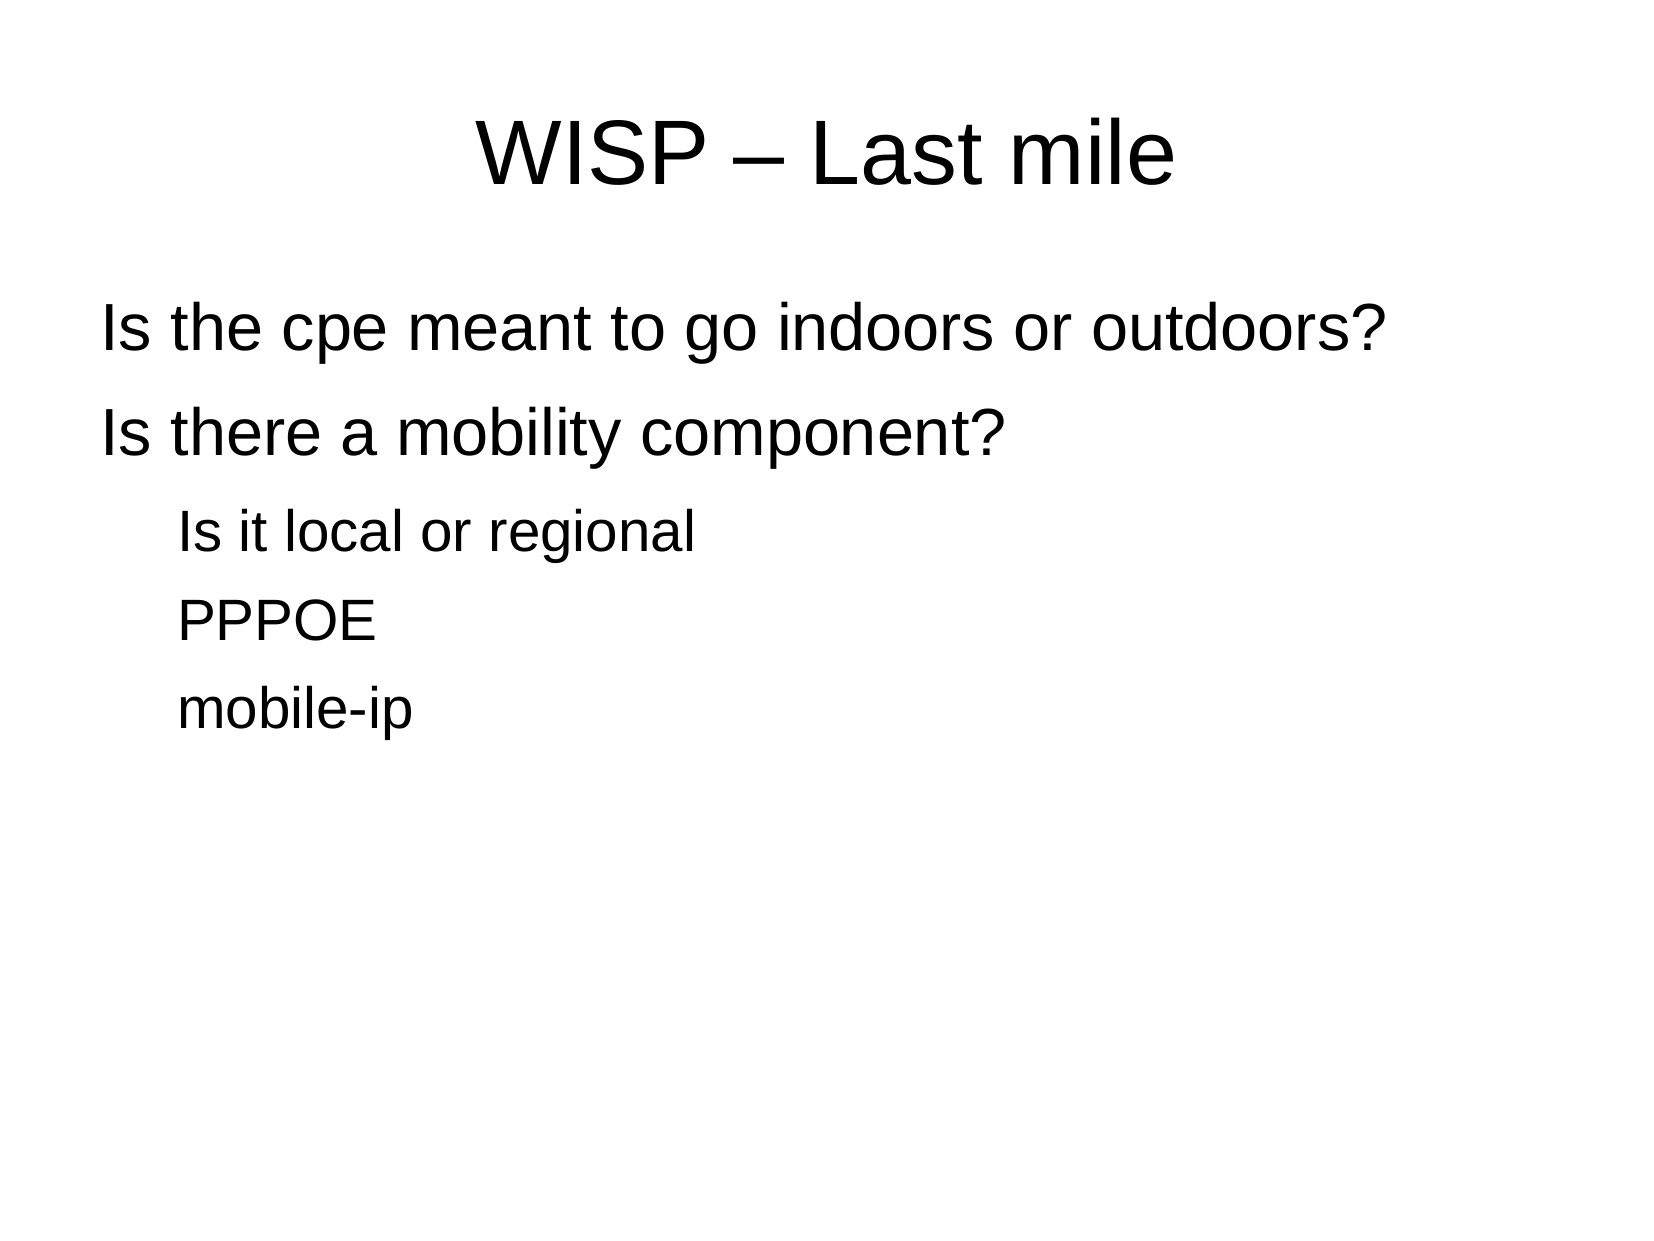

# WISP – Last mile
Is the cpe meant to go indoors or outdoors?
Is there a mobility component?
Is it local or regional
PPPOE
mobile-ip